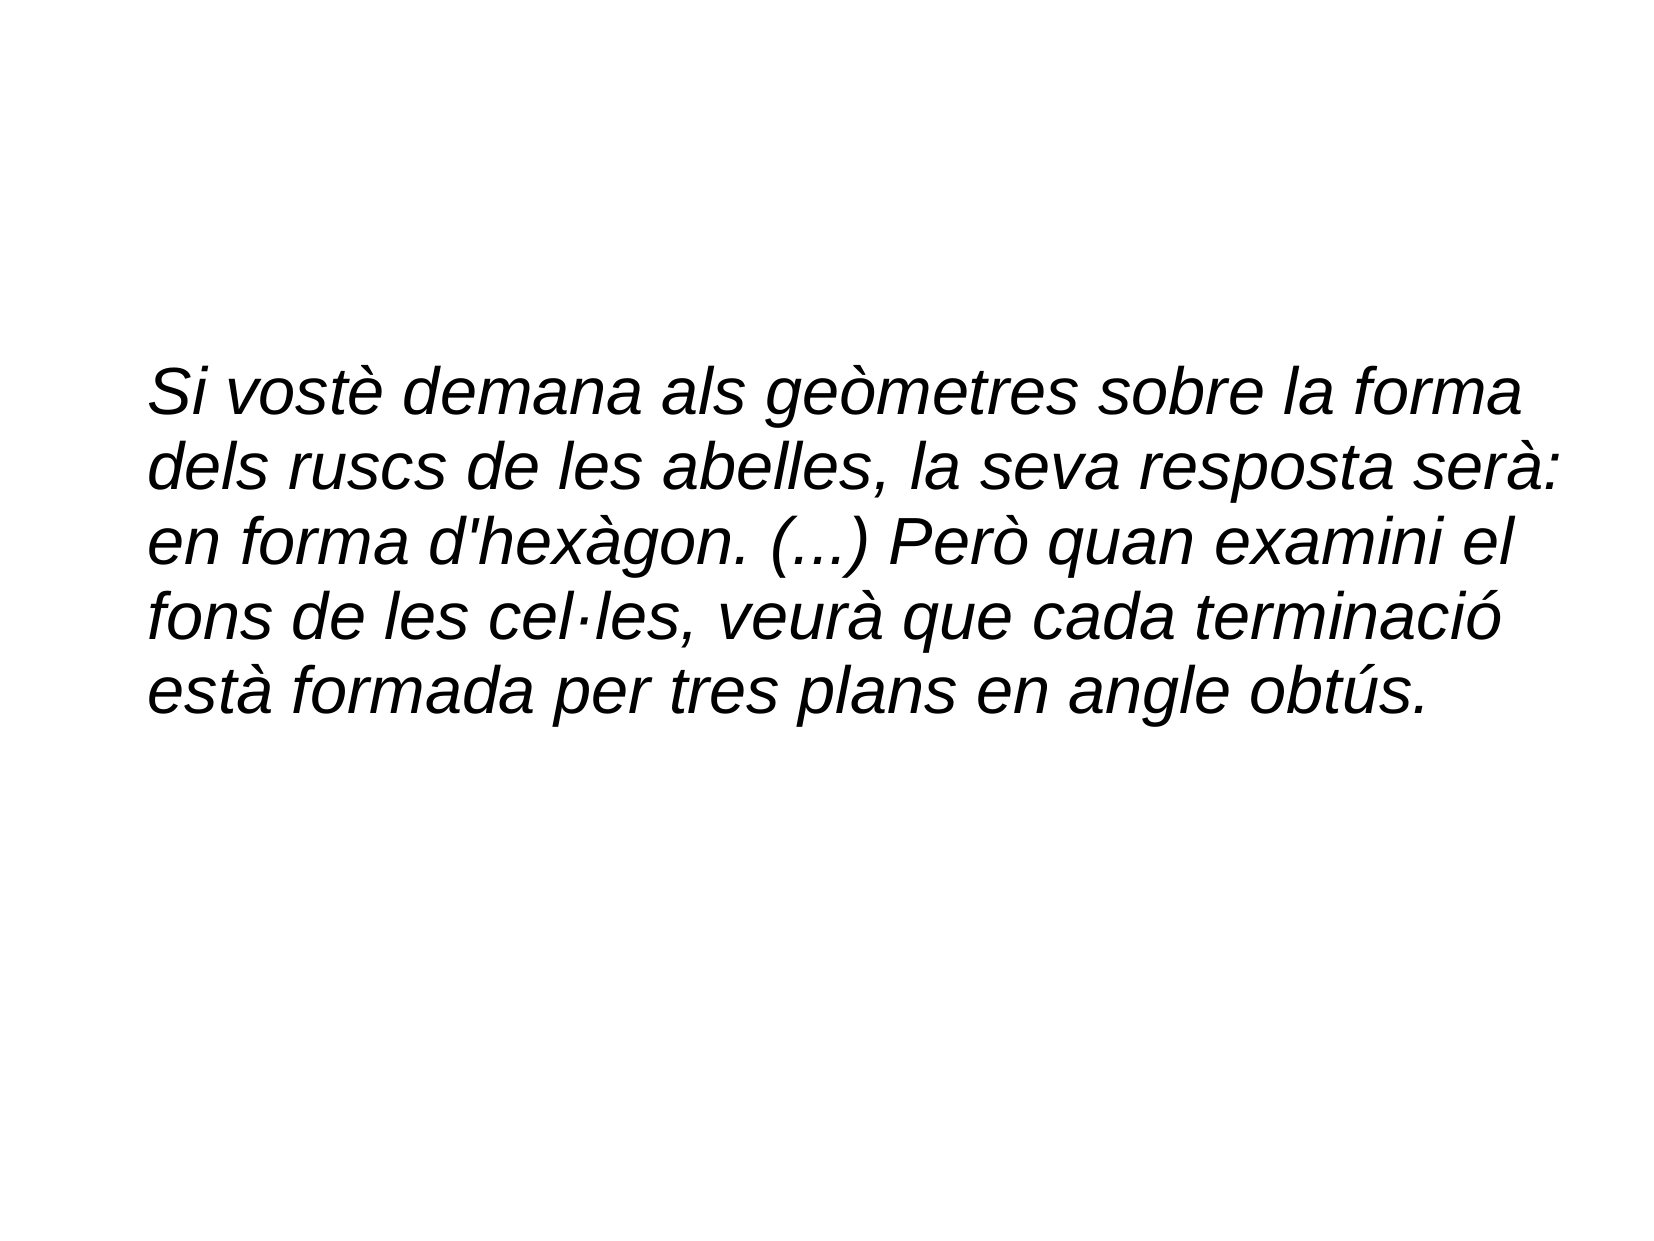

# Si vostè demana als geòmetres sobre la forma dels ruscs de les abelles, la seva resposta serà: en forma d'hexàgon. (...) Però quan examini el fons de les cel·les, veurà que cada terminació està formada per tres plans en angle obtús.